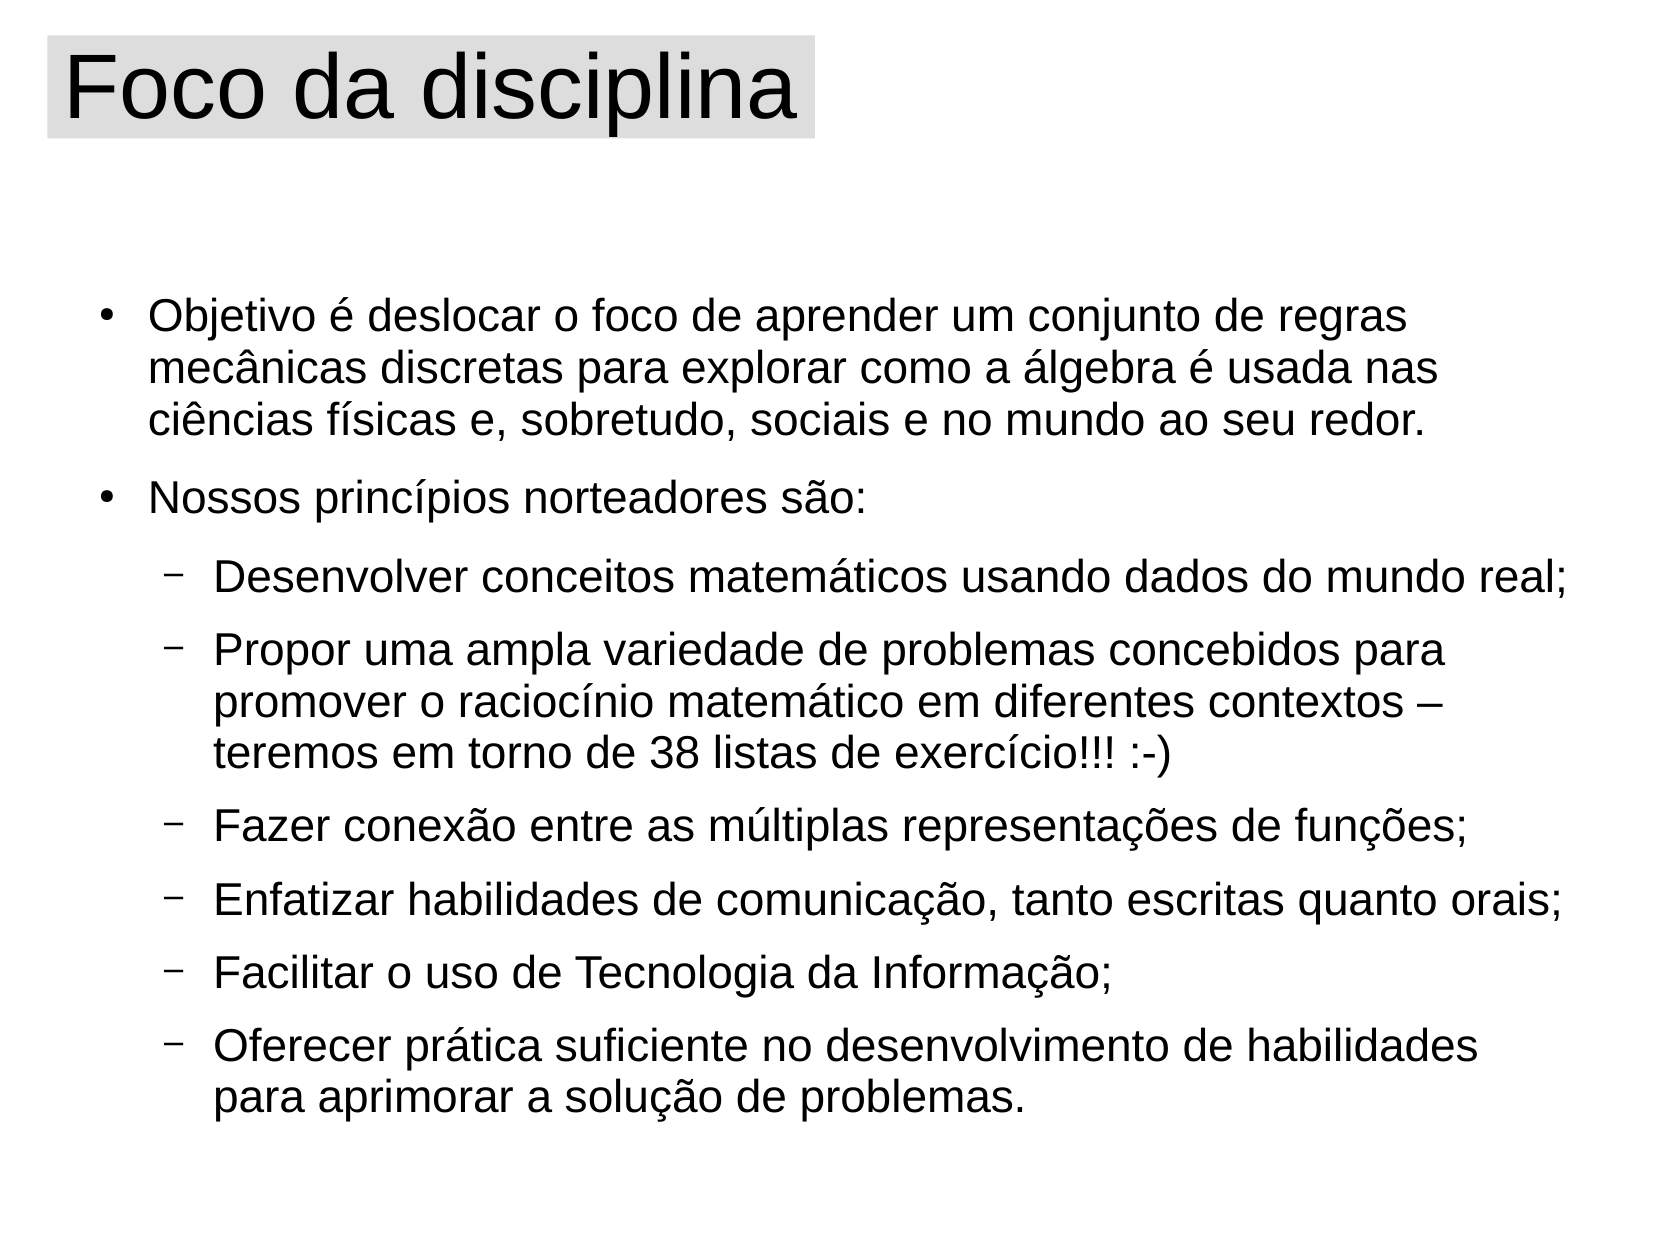

Foco da disciplina
# Objetivo é deslocar o foco de aprender um conjunto de regras mecânicas discretas para explorar como a álgebra é usada nas ciências físicas e, sobretudo, sociais e no mundo ao seu redor.
Nossos princípios norteadores são:
Desenvolver conceitos matemáticos usando dados do mundo real;
Propor uma ampla variedade de problemas concebidos para promover o raciocínio matemático em diferentes contextos – teremos em torno de 38 listas de exercício!!! :-)
Fazer conexão entre as múltiplas representações de funções;
Enfatizar habilidades de comunicação, tanto escritas quanto orais;
Facilitar o uso de Tecnologia da Informação;
Oferecer prática suficiente no desenvolvimento de habilidades para aprimorar a solução de problemas.